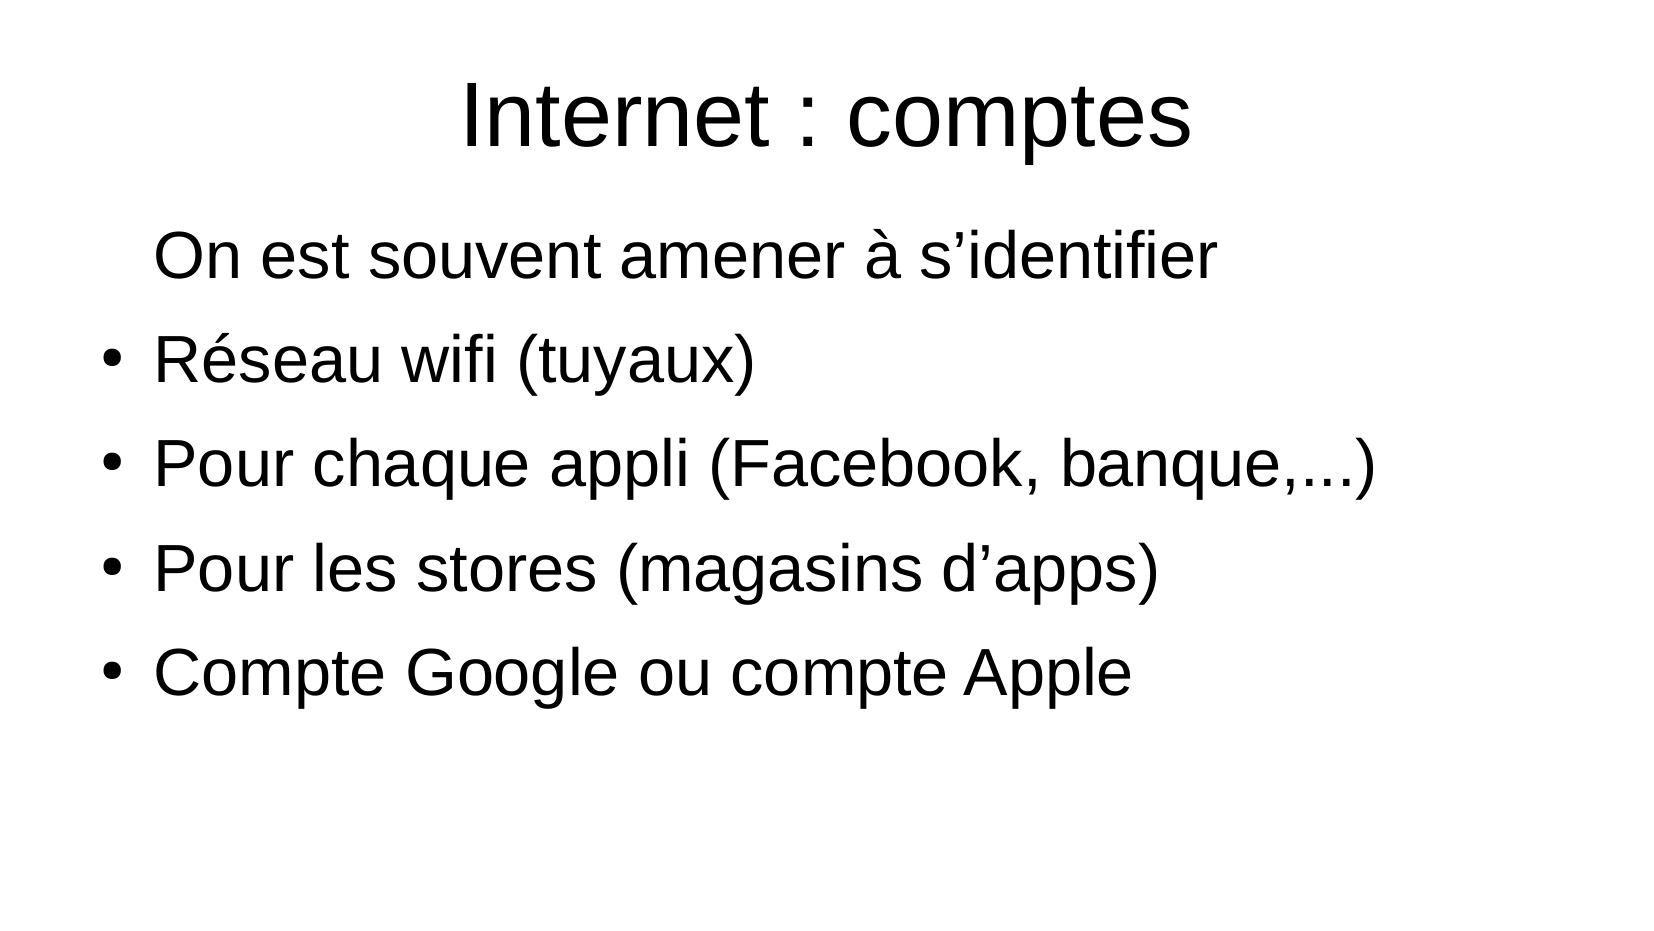

# Internet : comptes
On est souvent amener à s’identifier
Réseau wifi (tuyaux)
Pour chaque appli (Facebook, banque,...)
Pour les stores (magasins d’apps)
Compte Google ou compte Apple